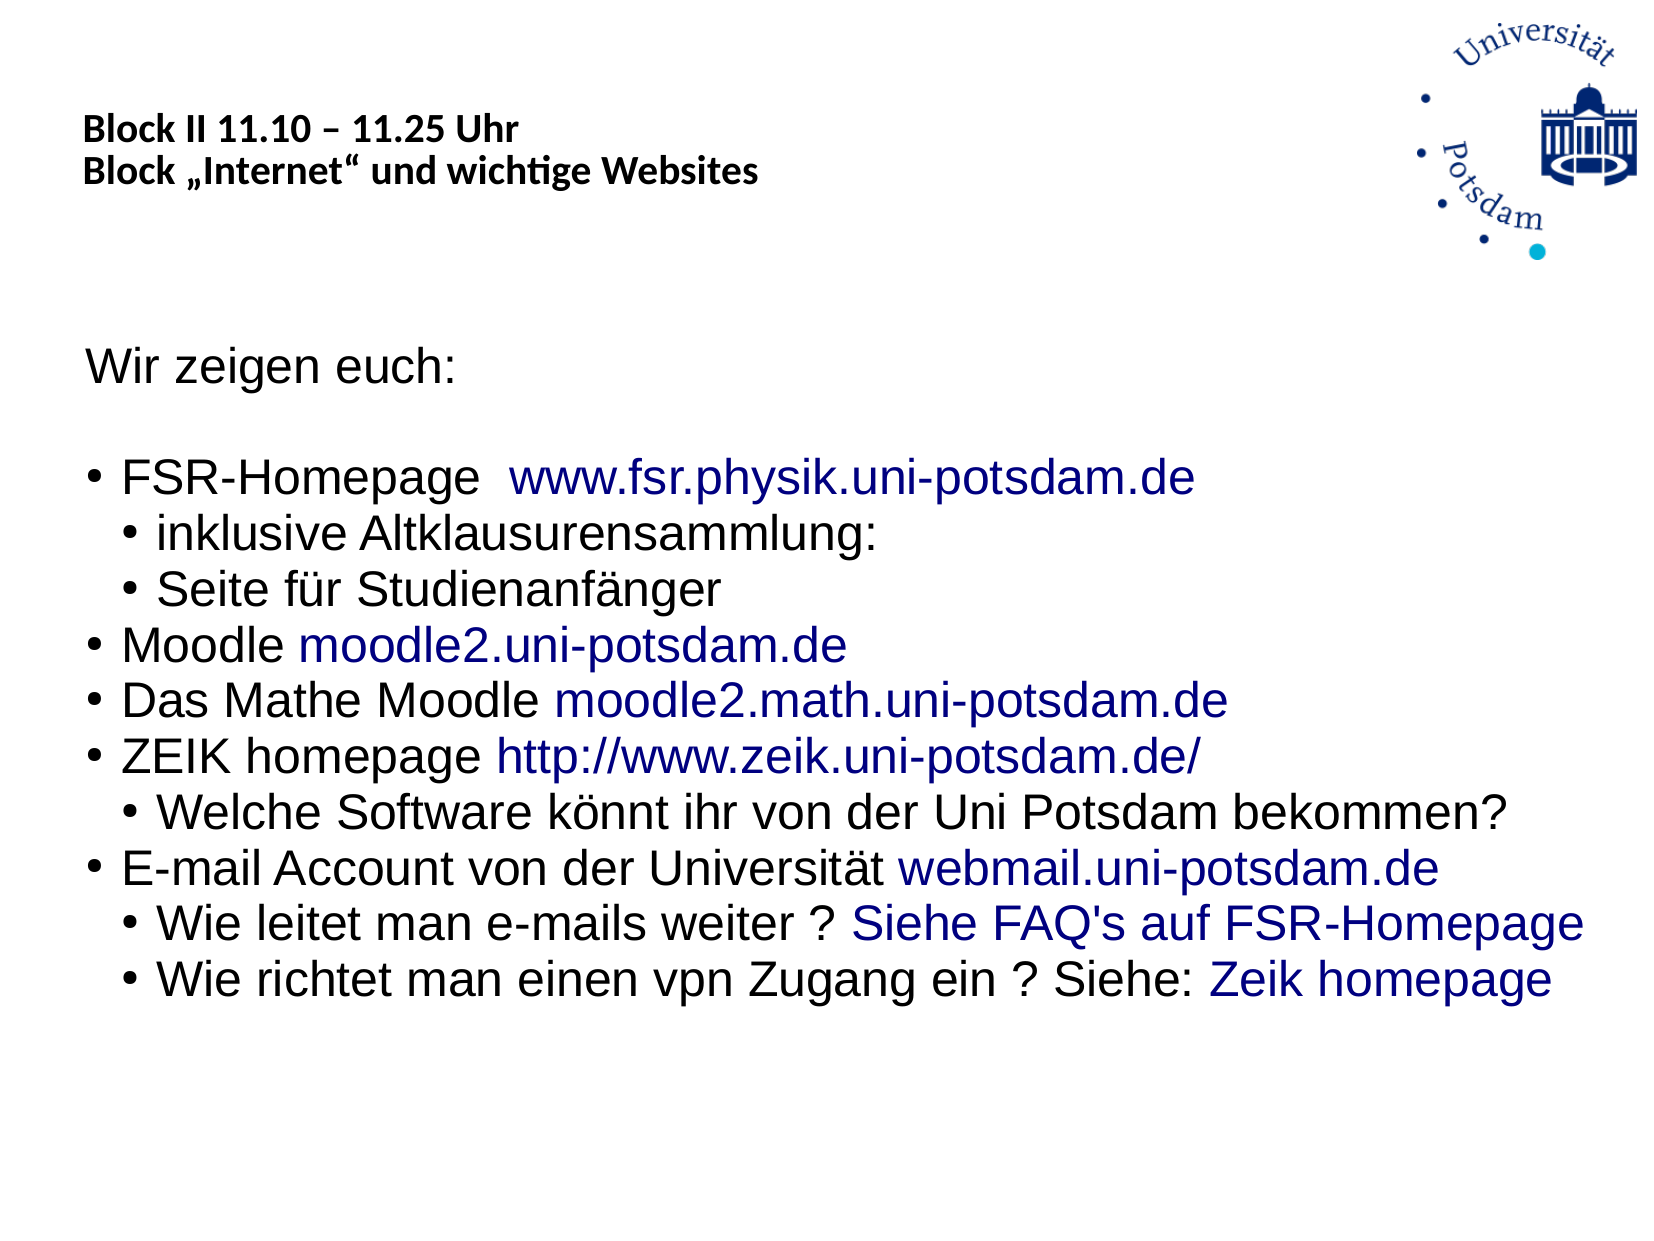

# Block II 11.10 – 11.25 Uhr Block „Internet“ und wichtige Websites
Wir zeigen euch:
FSR-Homepage www.fsr.physik.uni-potsdam.de
inklusive Altklausurensammlung:
Seite für Studienanfänger
Moodle moodle2.uni-potsdam.de
Das Mathe Moodle moodle2.math.uni-potsdam.de
ZEIK homepage http://www.zeik.uni-potsdam.de/
Welche Software könnt ihr von der Uni Potsdam bekommen?
E-mail Account von der Universität webmail.uni-potsdam.de
Wie leitet man e-mails weiter ? Siehe FAQ's auf FSR-Homepage
Wie richtet man einen vpn Zugang ein ? Siehe: Zeik homepage